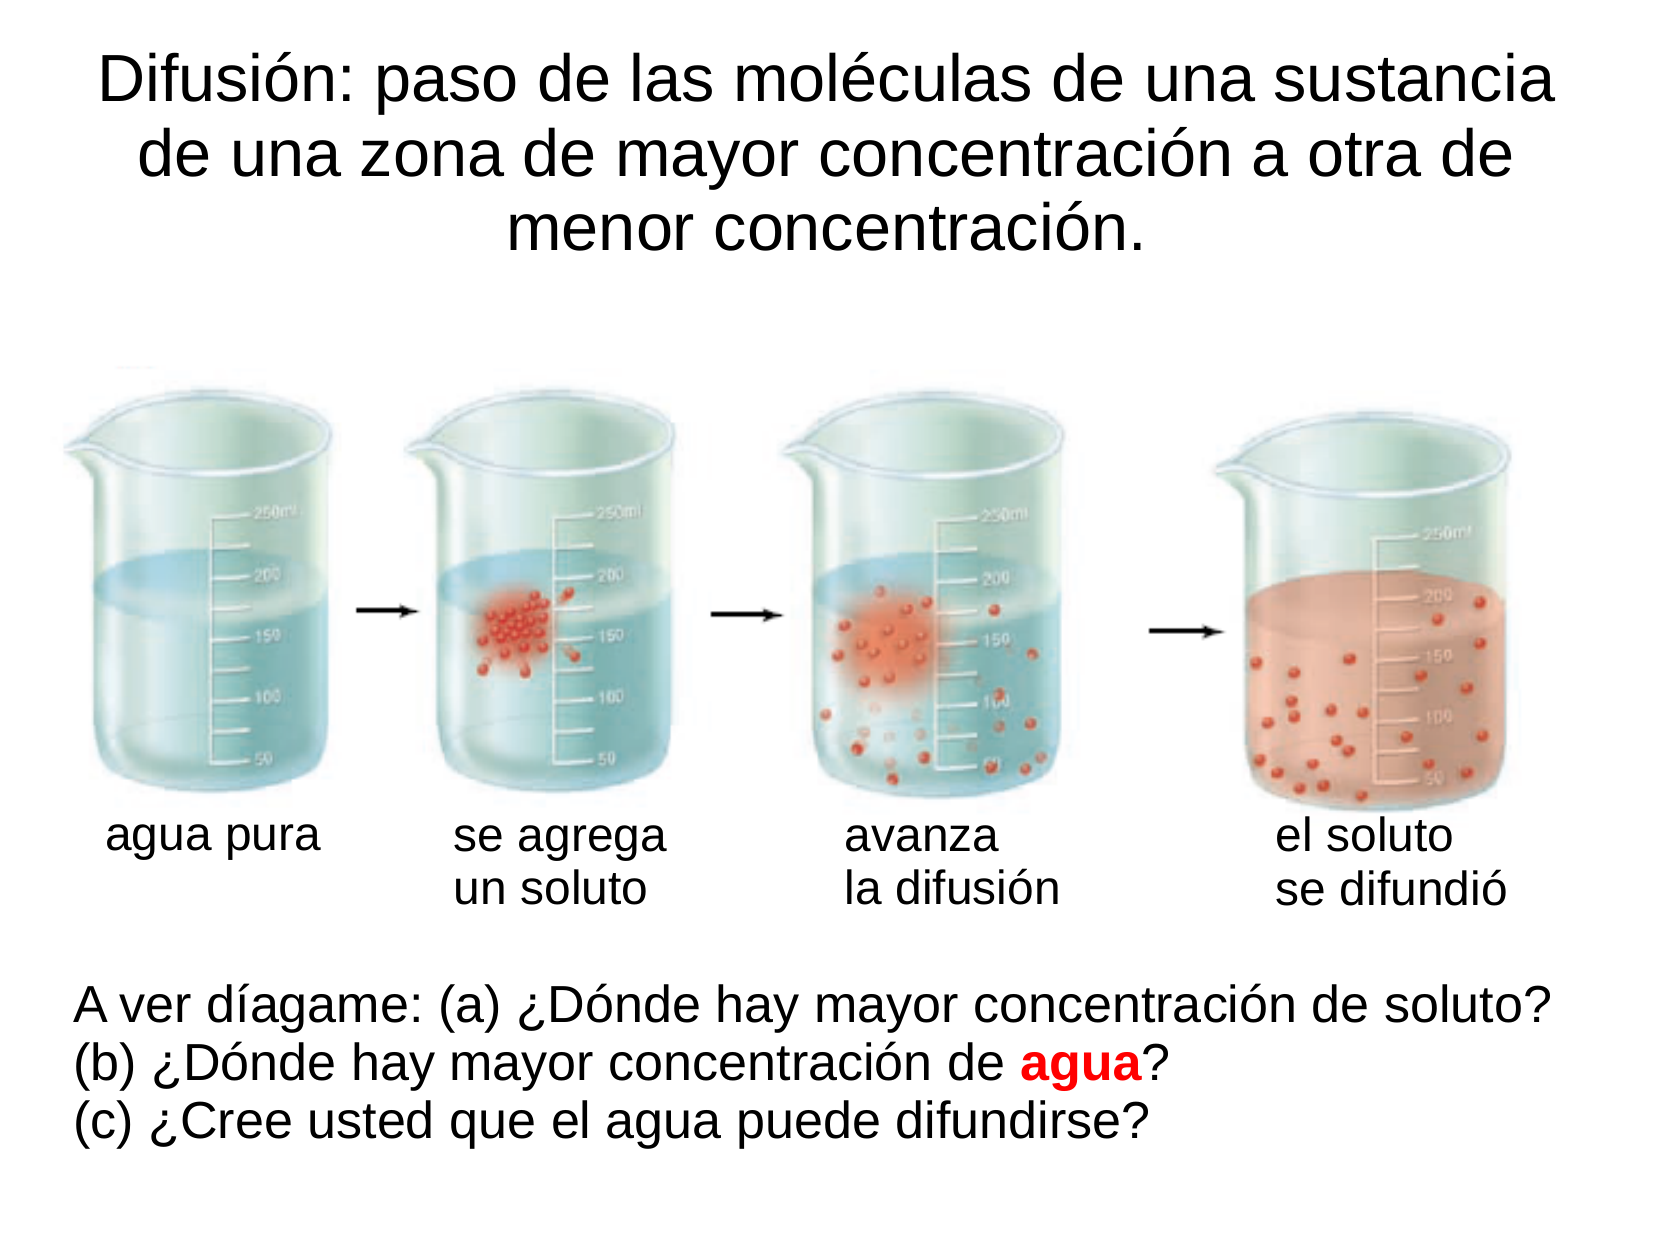

# Difusión: paso de las moléculas de una sustancia de una zona de mayor concentración a otra de menor concentración.
agua pura
se agrega
un soluto
avanza
la difusión
el soluto
se difundió
A ver díagame: (a) ¿Dónde hay mayor concentración de soluto?
(b) ¿Dónde hay mayor concentración de agua?
(c) ¿Cree usted que el agua puede difundirse?